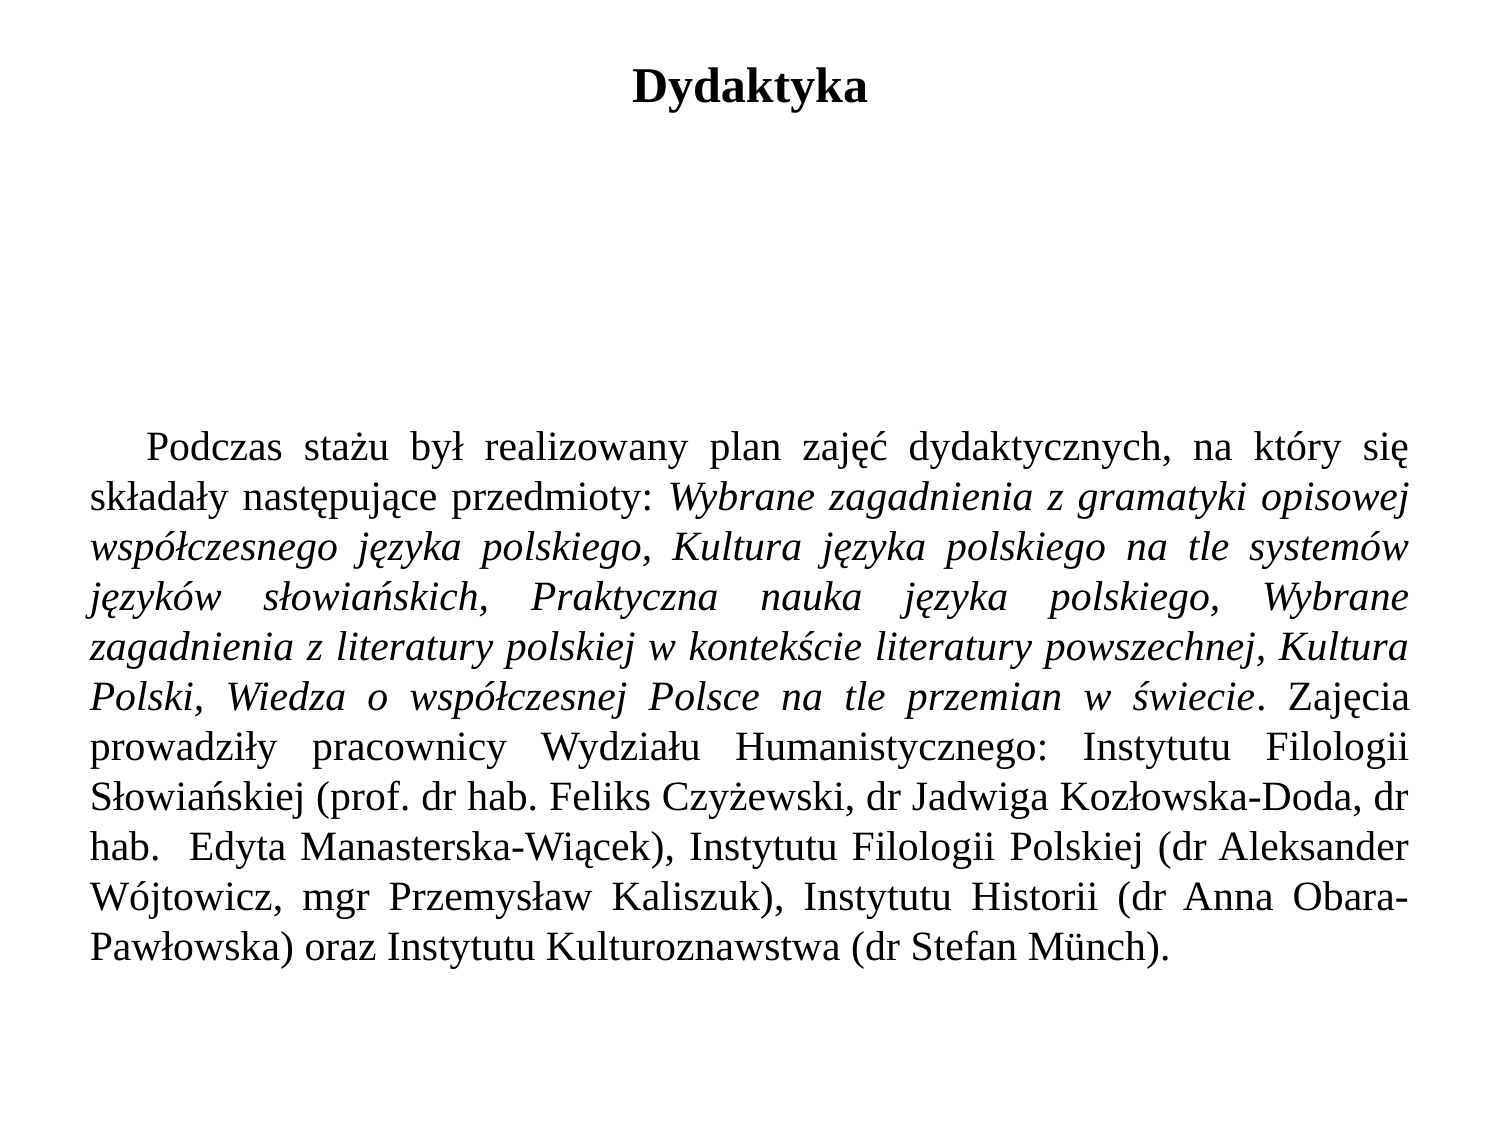

# Dydaktyka
Podczas stażu był realizowany plan zajęć dydaktycznych, na który się składały następujące przedmioty: Wybrane zagadnienia z gramatyki opisowej współczesnego języka polskiego, Kultura języka polskiego na tle systemów języków słowiańskich, Praktyczna nauka języka polskiego, Wybrane zagadnienia z literatury polskiej w kontekście literatury powszechnej, Kultura Polski, Wiedza o współczesnej Polsce na tle przemian w świecie. Zajęcia prowadziły pracownicy Wydziału Humanistycznego: Instytutu Filologii Słowiańskiej (prof. dr hab. Feliks Czyżewski, dr Jadwiga Kozłowska-Doda, dr hab. Edyta Manasterska-Wiącek), Instytutu Filologii Polskiej (dr Aleksander Wójtowicz, mgr Przemysław Kaliszuk), Instytutu Historii (dr Anna Obara-Pawłowska) oraz Instytutu Kulturoznawstwa (dr Stefan Münch).